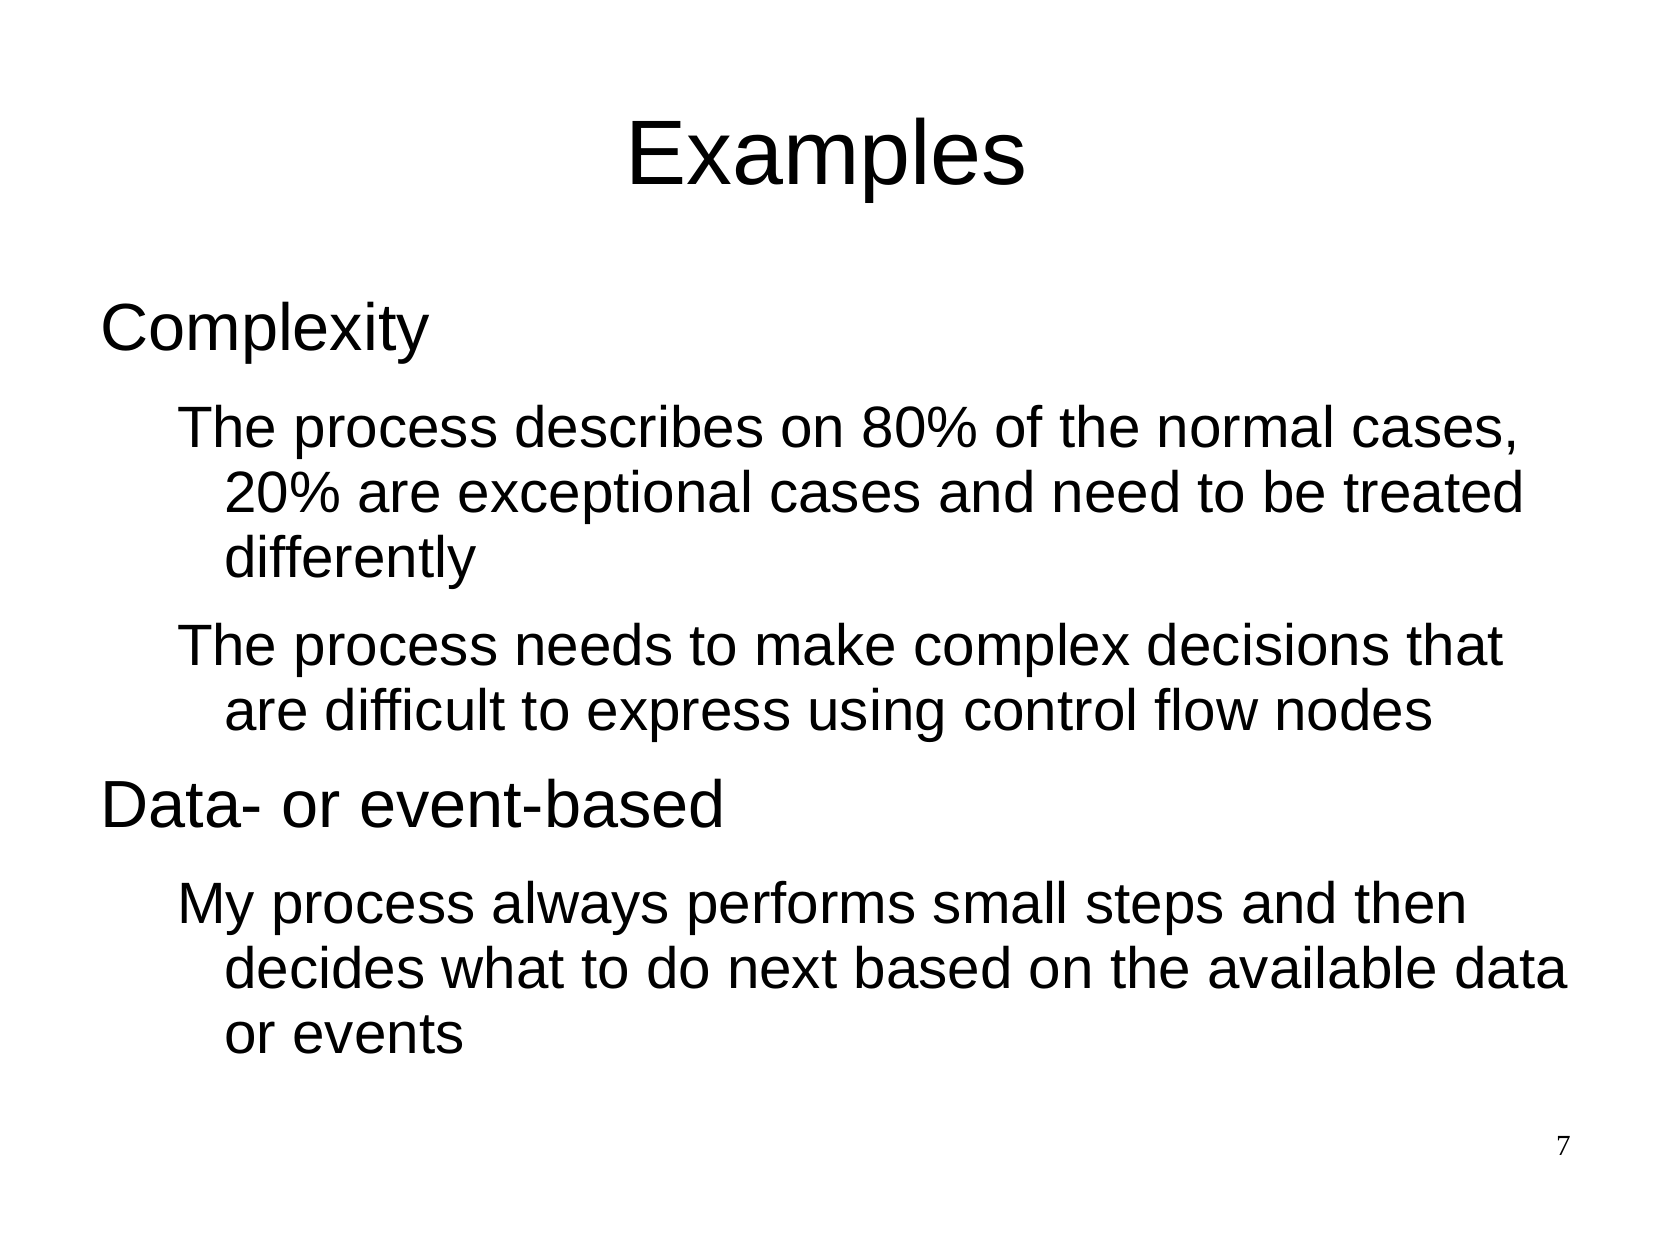

# Examples
Complexity
The process describes on 80% of the normal cases, 20% are exceptional cases and need to be treated differently
The process needs to make complex decisions that are difficult to express using control flow nodes
Data- or event-based
My process always performs small steps and then decides what to do next based on the available data or events
7